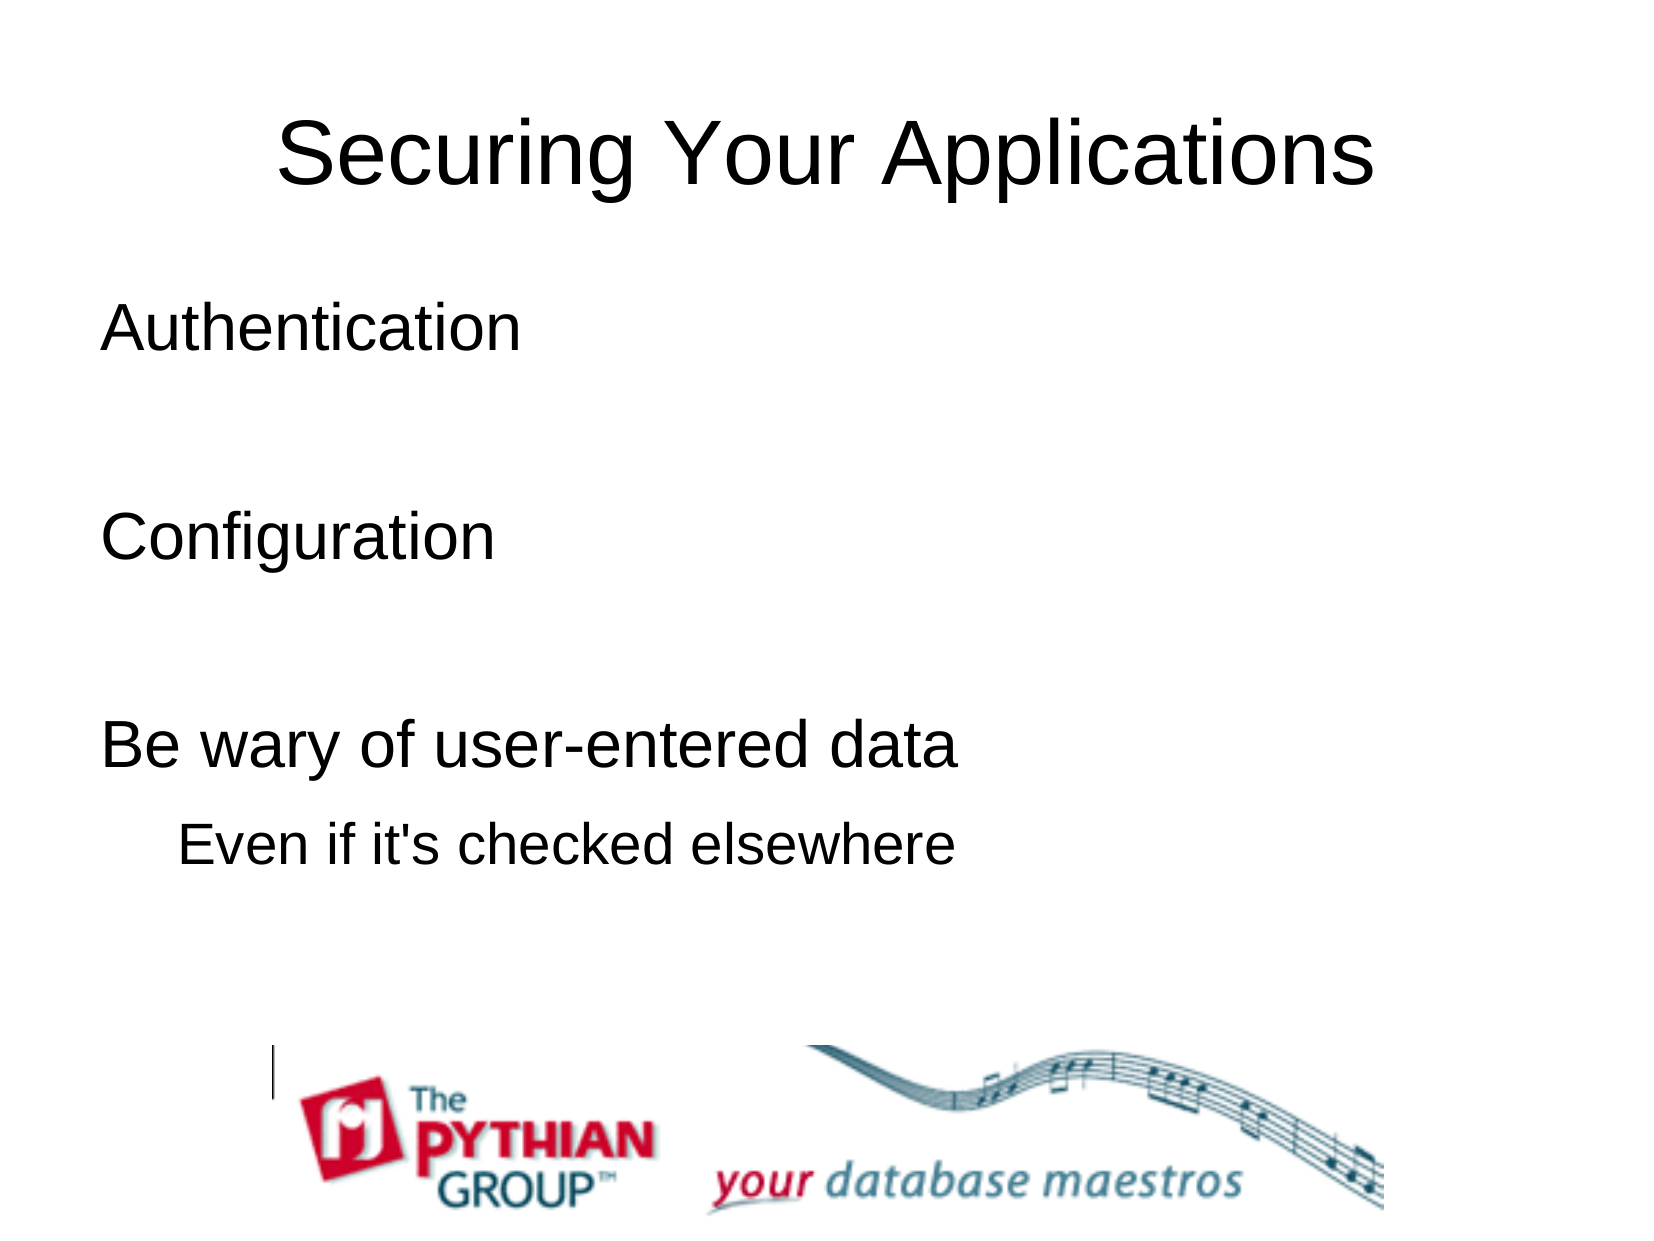

# Securing Your Applications
Authentication
Configuration
Be wary of user-entered data
Even if it's checked elsewhere